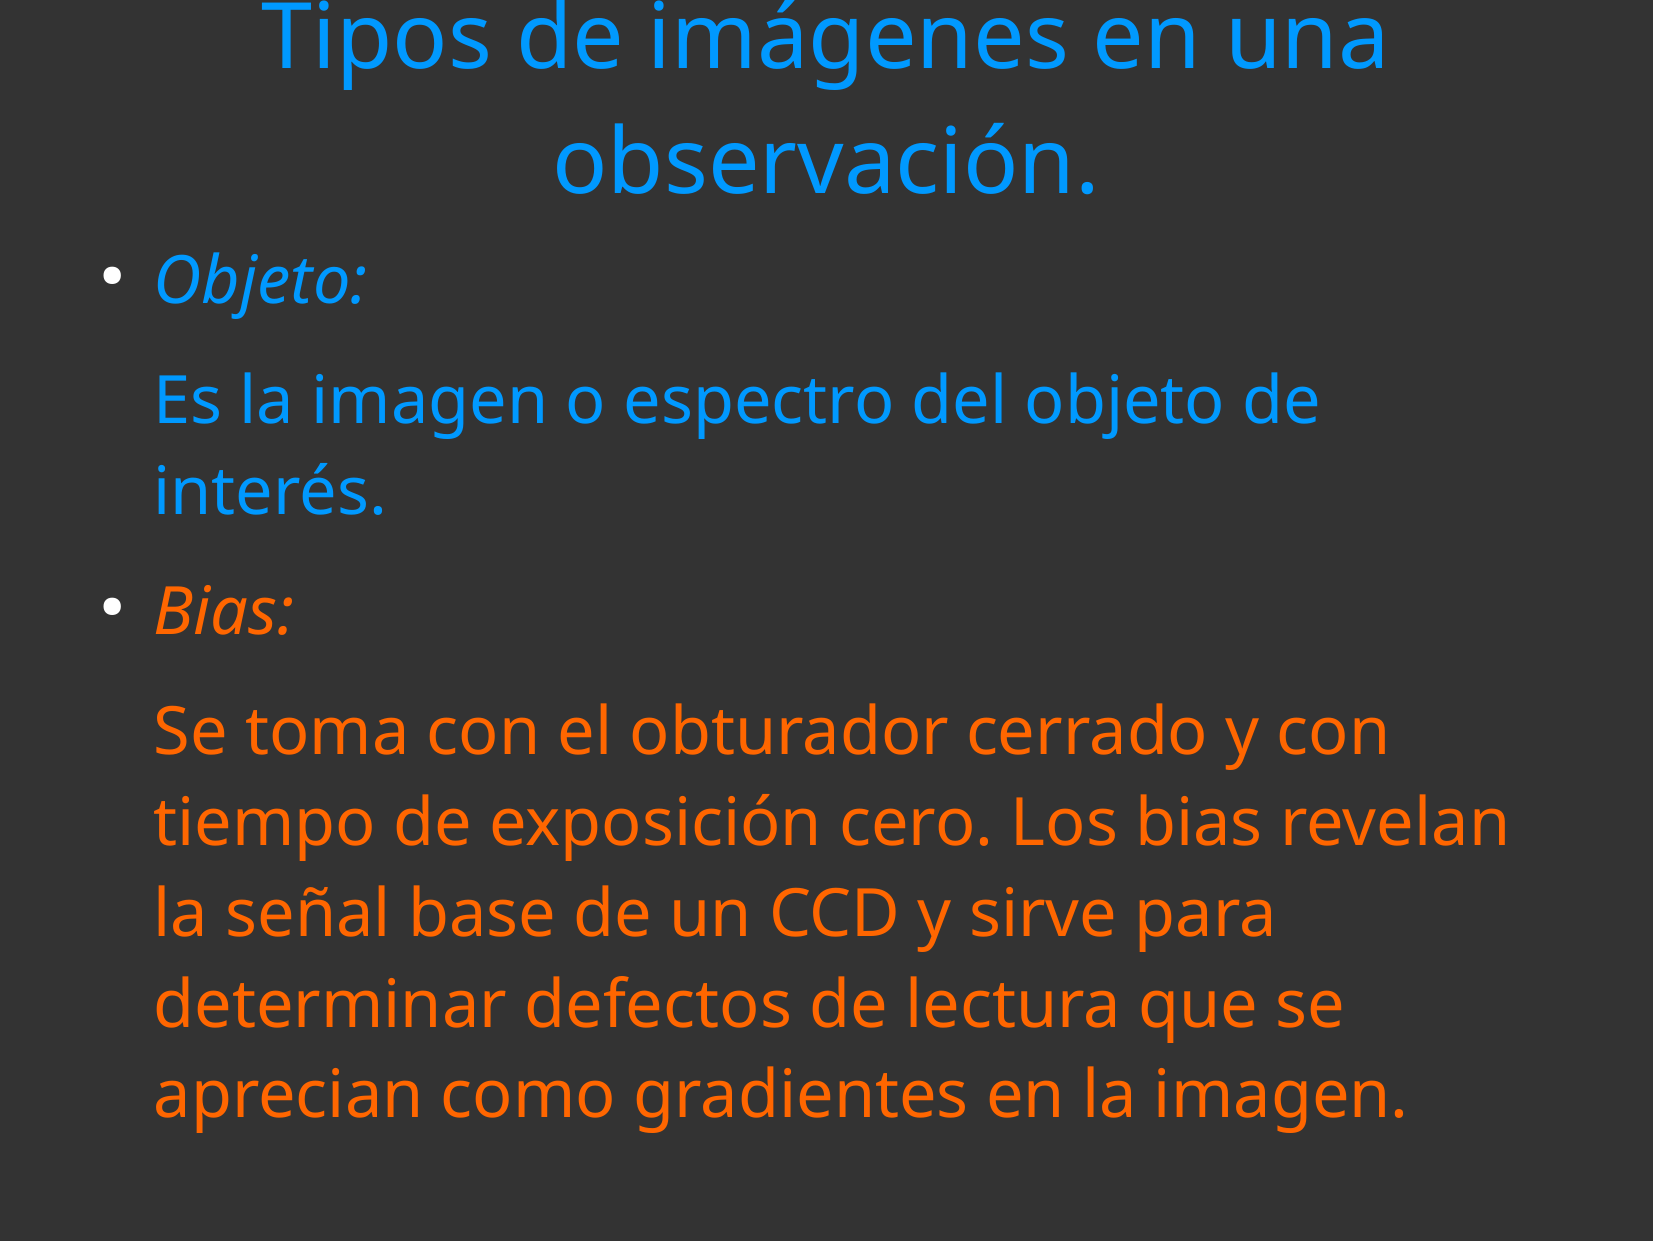

# Tipos de imágenes en una observación.
Objeto:
Es la imagen o espectro del objeto de interés.
Bias:
Se toma con el obturador cerrado y con tiempo de exposición cero. Los bias revelan la señal base de un CCD y sirve para determinar defectos de lectura que se aprecian como gradientes en la imagen.